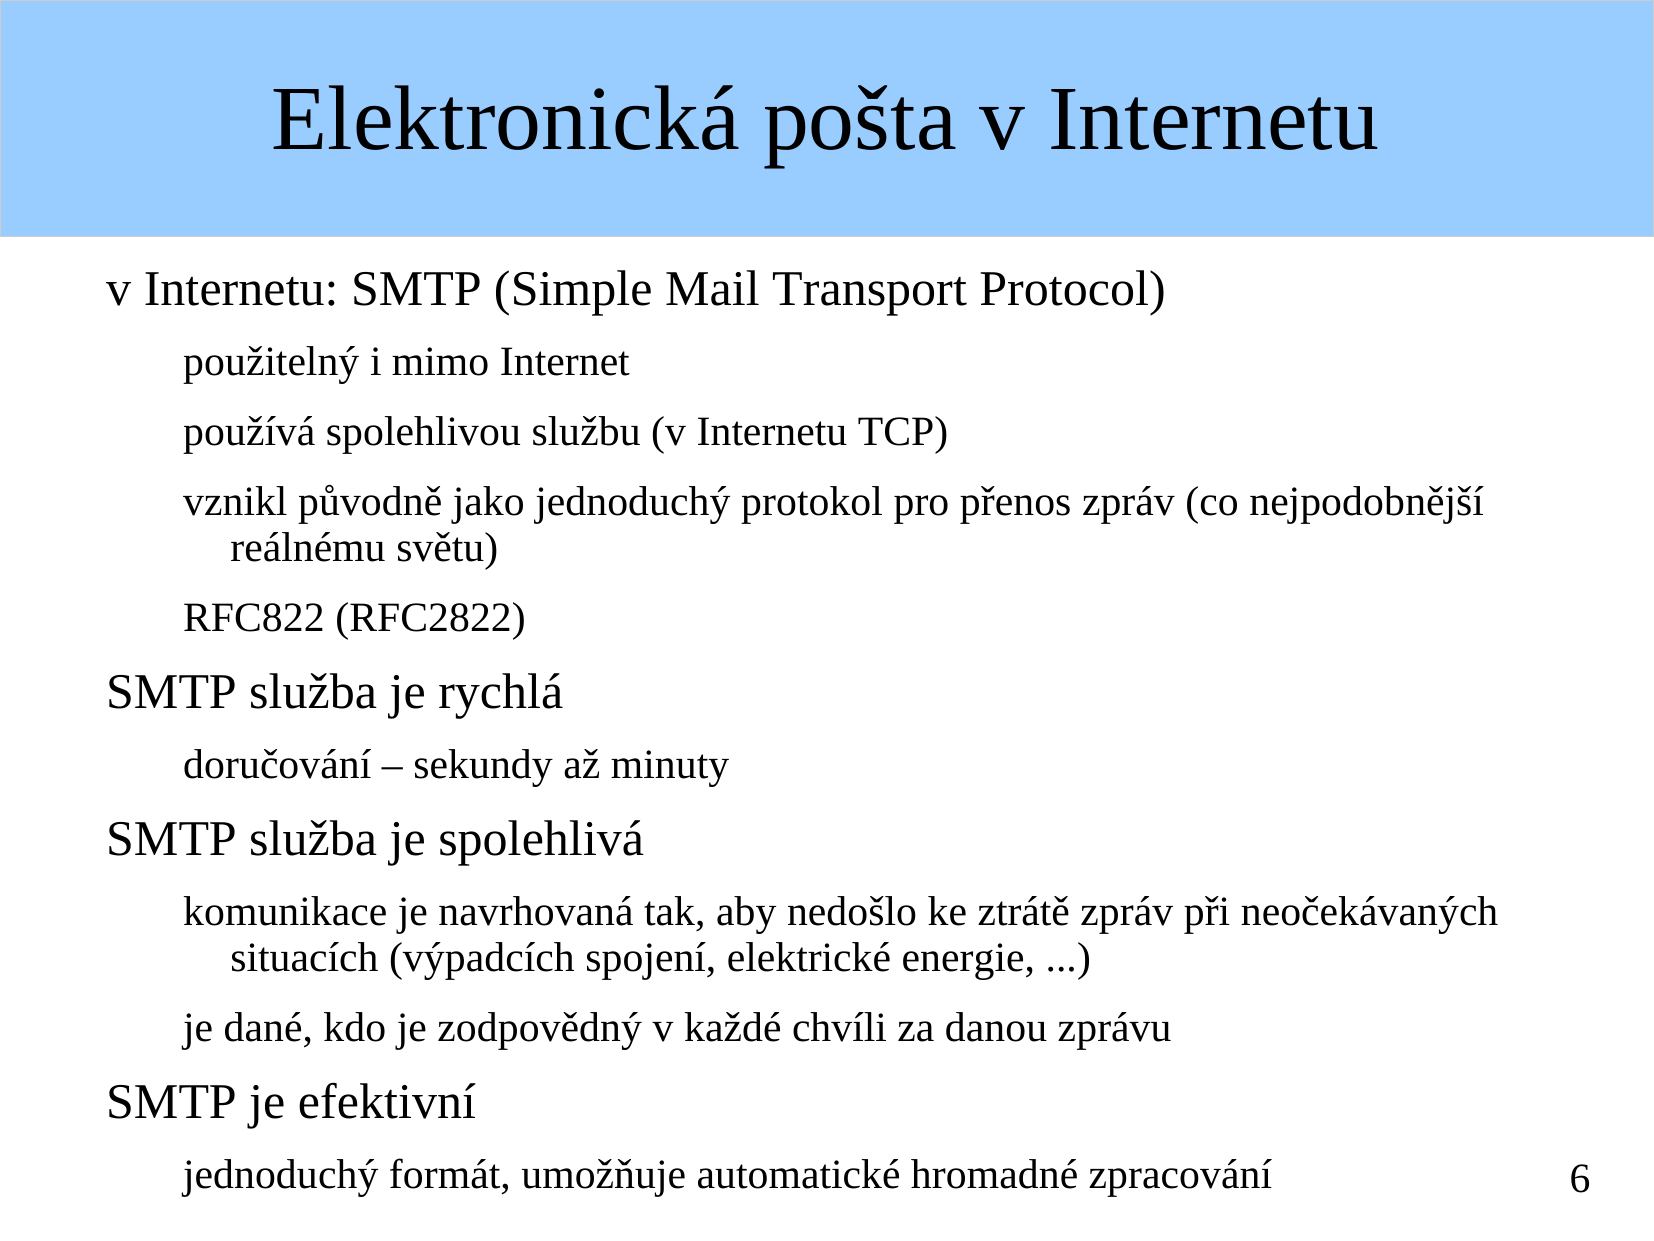

# Elektronická pošta v Internetu
v Internetu: SMTP (Simple Mail Transport Protocol)
použitelný i mimo Internet
používá spolehlivou službu (v Internetu TCP)
vznikl původně jako jednoduchý protokol pro přenos zpráv (co nejpodobnější reálnému světu)
RFC822 (RFC2822)
SMTP služba je rychlá
doručování – sekundy až minuty
SMTP služba je spolehlivá
komunikace je navrhovaná tak, aby nedošlo ke ztrátě zpráv při neočekávaných situacích (výpadcích spojení, elektrické energie, ...)
je dané, kdo je zodpovědný v každé chvíli za danou zprávu
SMTP je efektivní
jednoduchý formát, umožňuje automatické hromadné zpracování